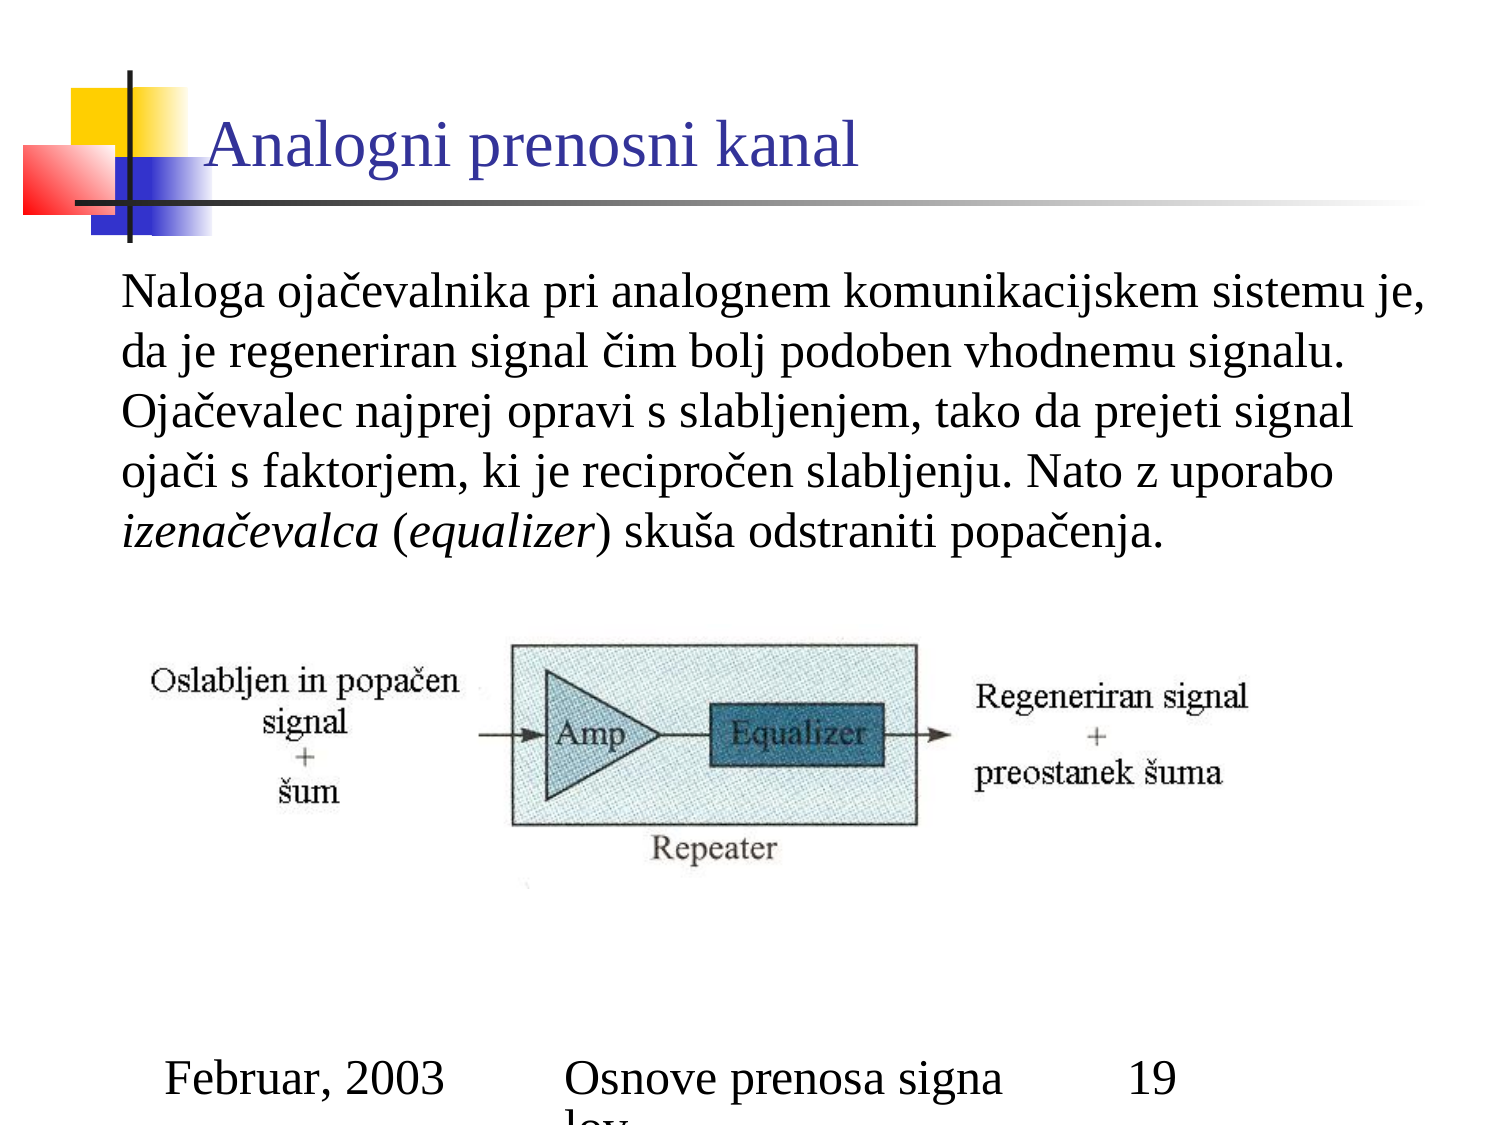

# Analogni prenosni kanal
	Naloga ojačevalnika pri analognem komunikacijskem sistemu je, da je regeneriran signal čim bolj podoben vhodnemu signalu. Ojačevalec najprej opravi s slabljenjem, tako da prejeti signal ojači s faktorjem, ki je recipročen slabljenju. Nato z uporabo izenačevalca (equalizer) skuša odstraniti popačenja.
Februar, 2003
Osnove prenosa signalov
19